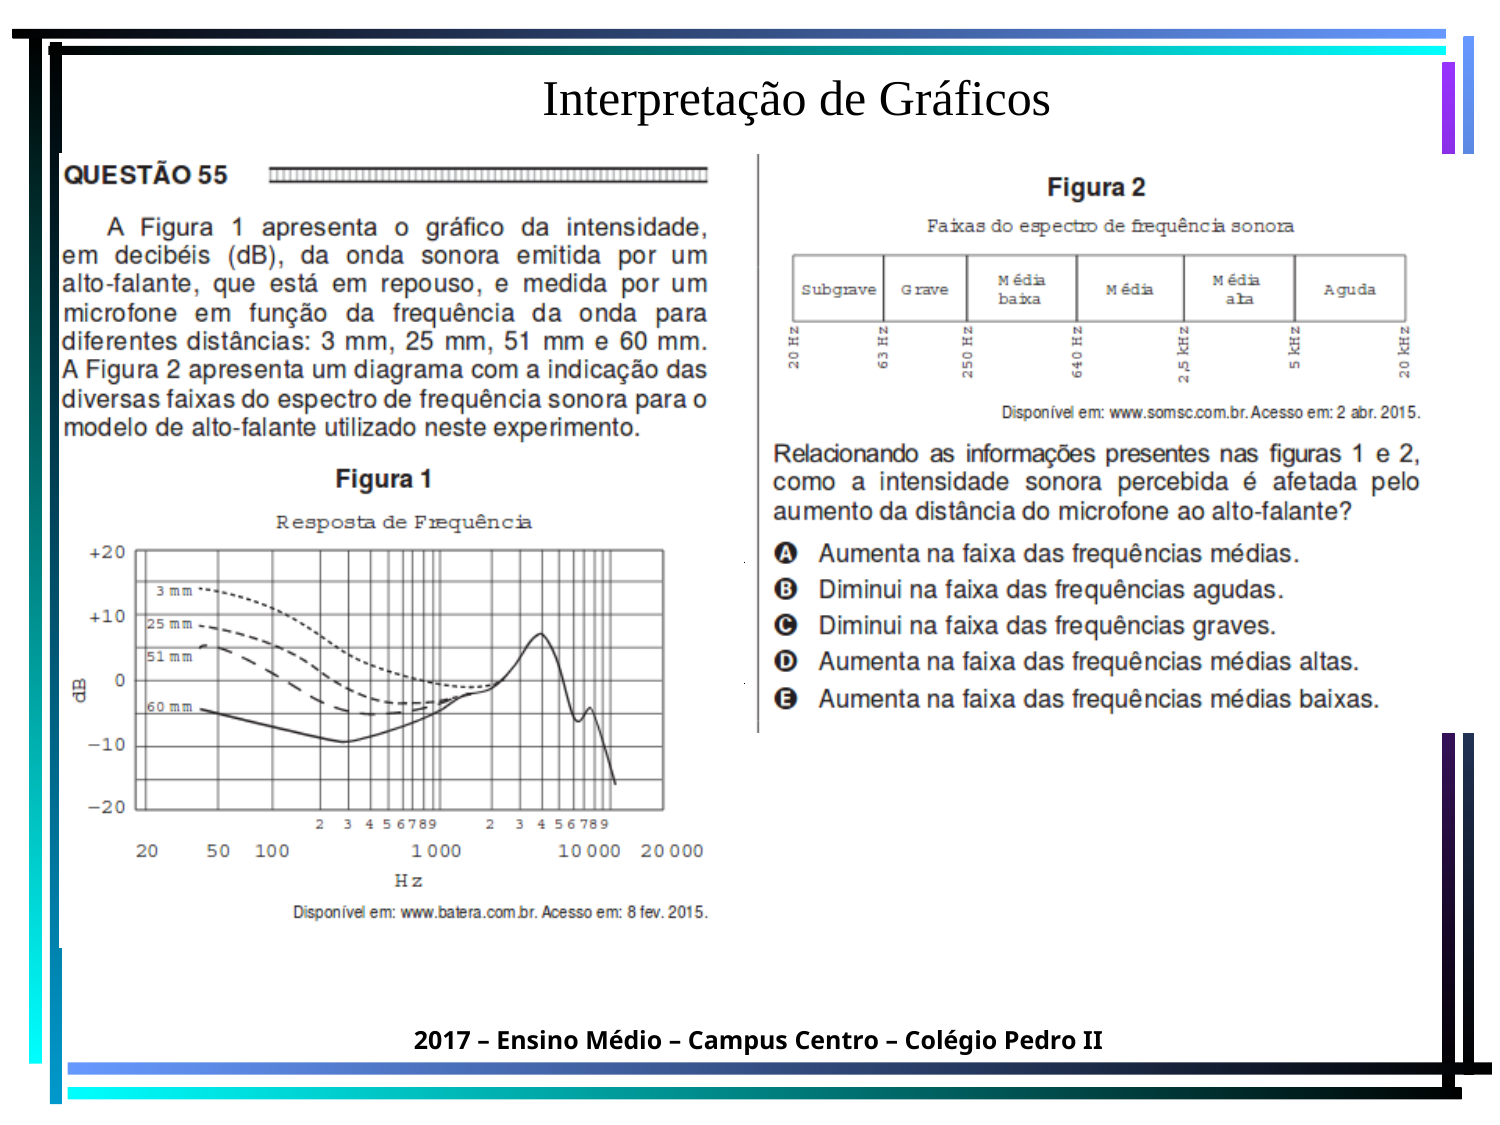

# Interpretação de Gráficos
2017 – Ensino Médio – Campus Centro – Colégio Pedro II